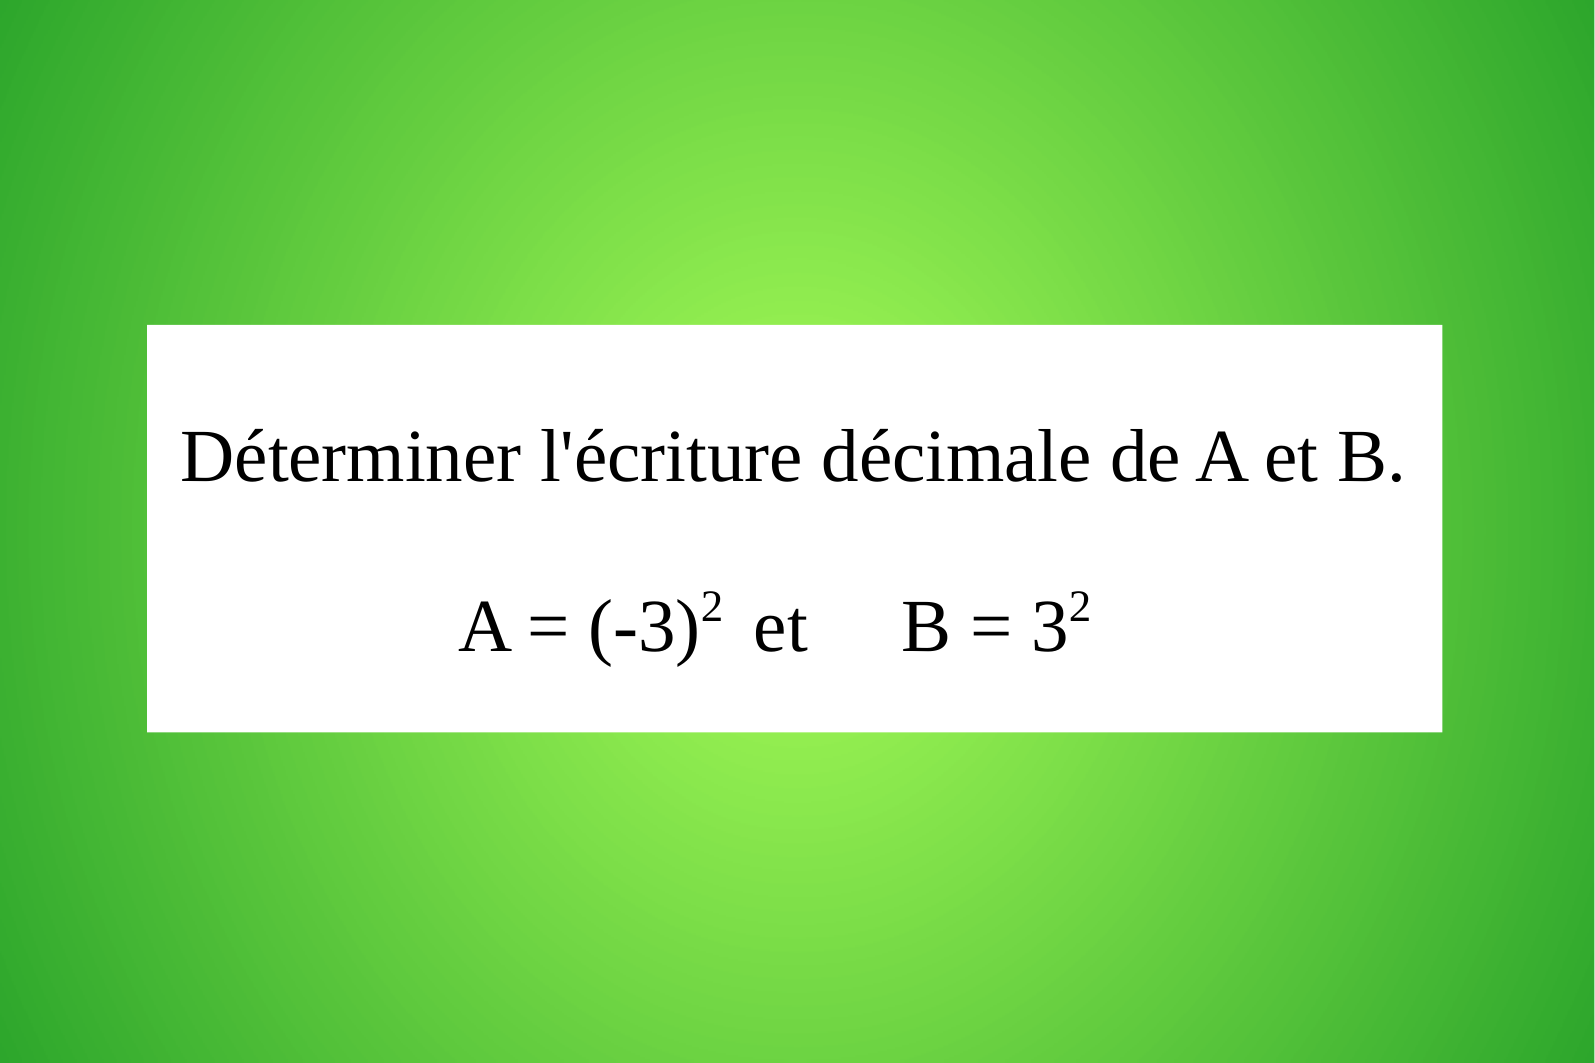

Déterminer l'écriture décimale de A et B.
A = (-3)2 	et		B = 32